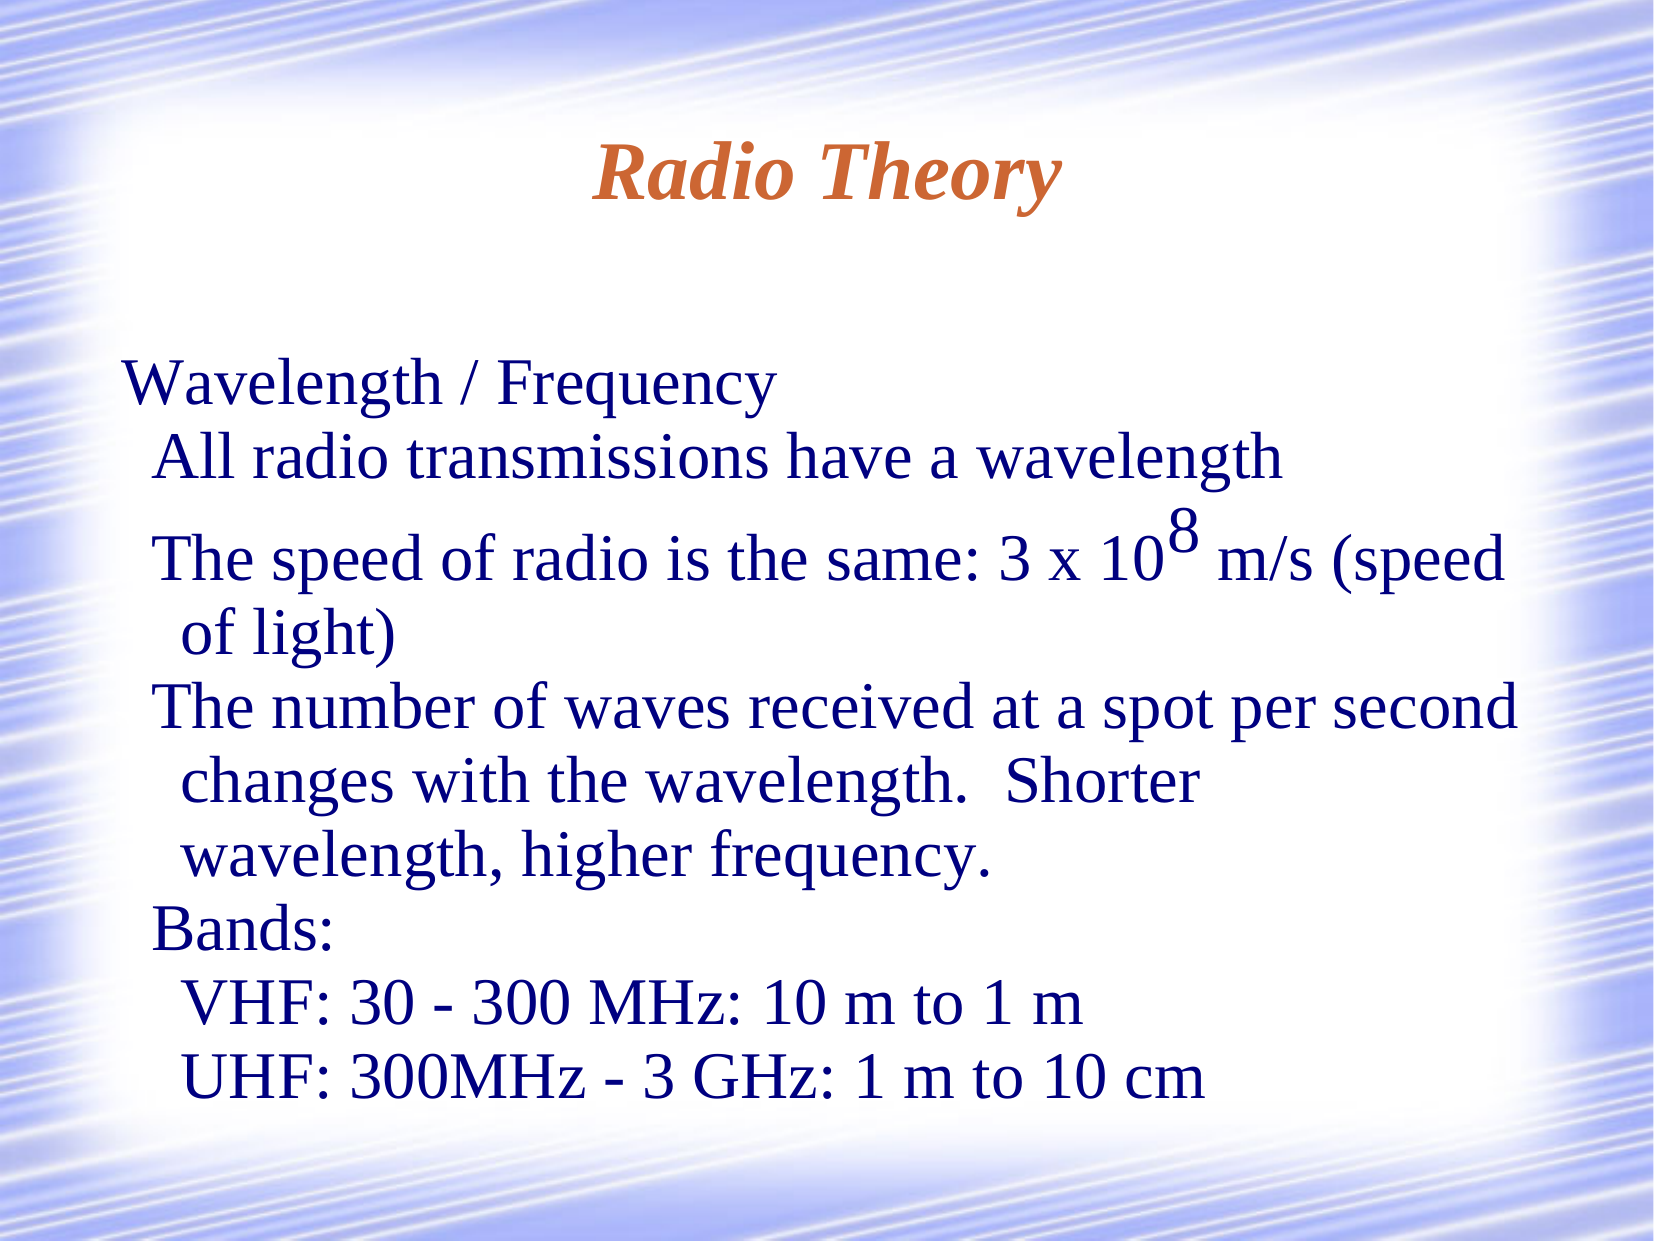

# Radio Theory
Wavelength / Frequency
All radio transmissions have a wavelength
The speed of radio is the same: 3 x 108 m/s (speed of light)
The number of waves received at a spot per second changes with the wavelength. Shorter wavelength, higher frequency.
Bands:
VHF: 30 - 300 MHz: 10 m to 1 m
UHF: 300MHz - 3 GHz: 1 m to 10 cm